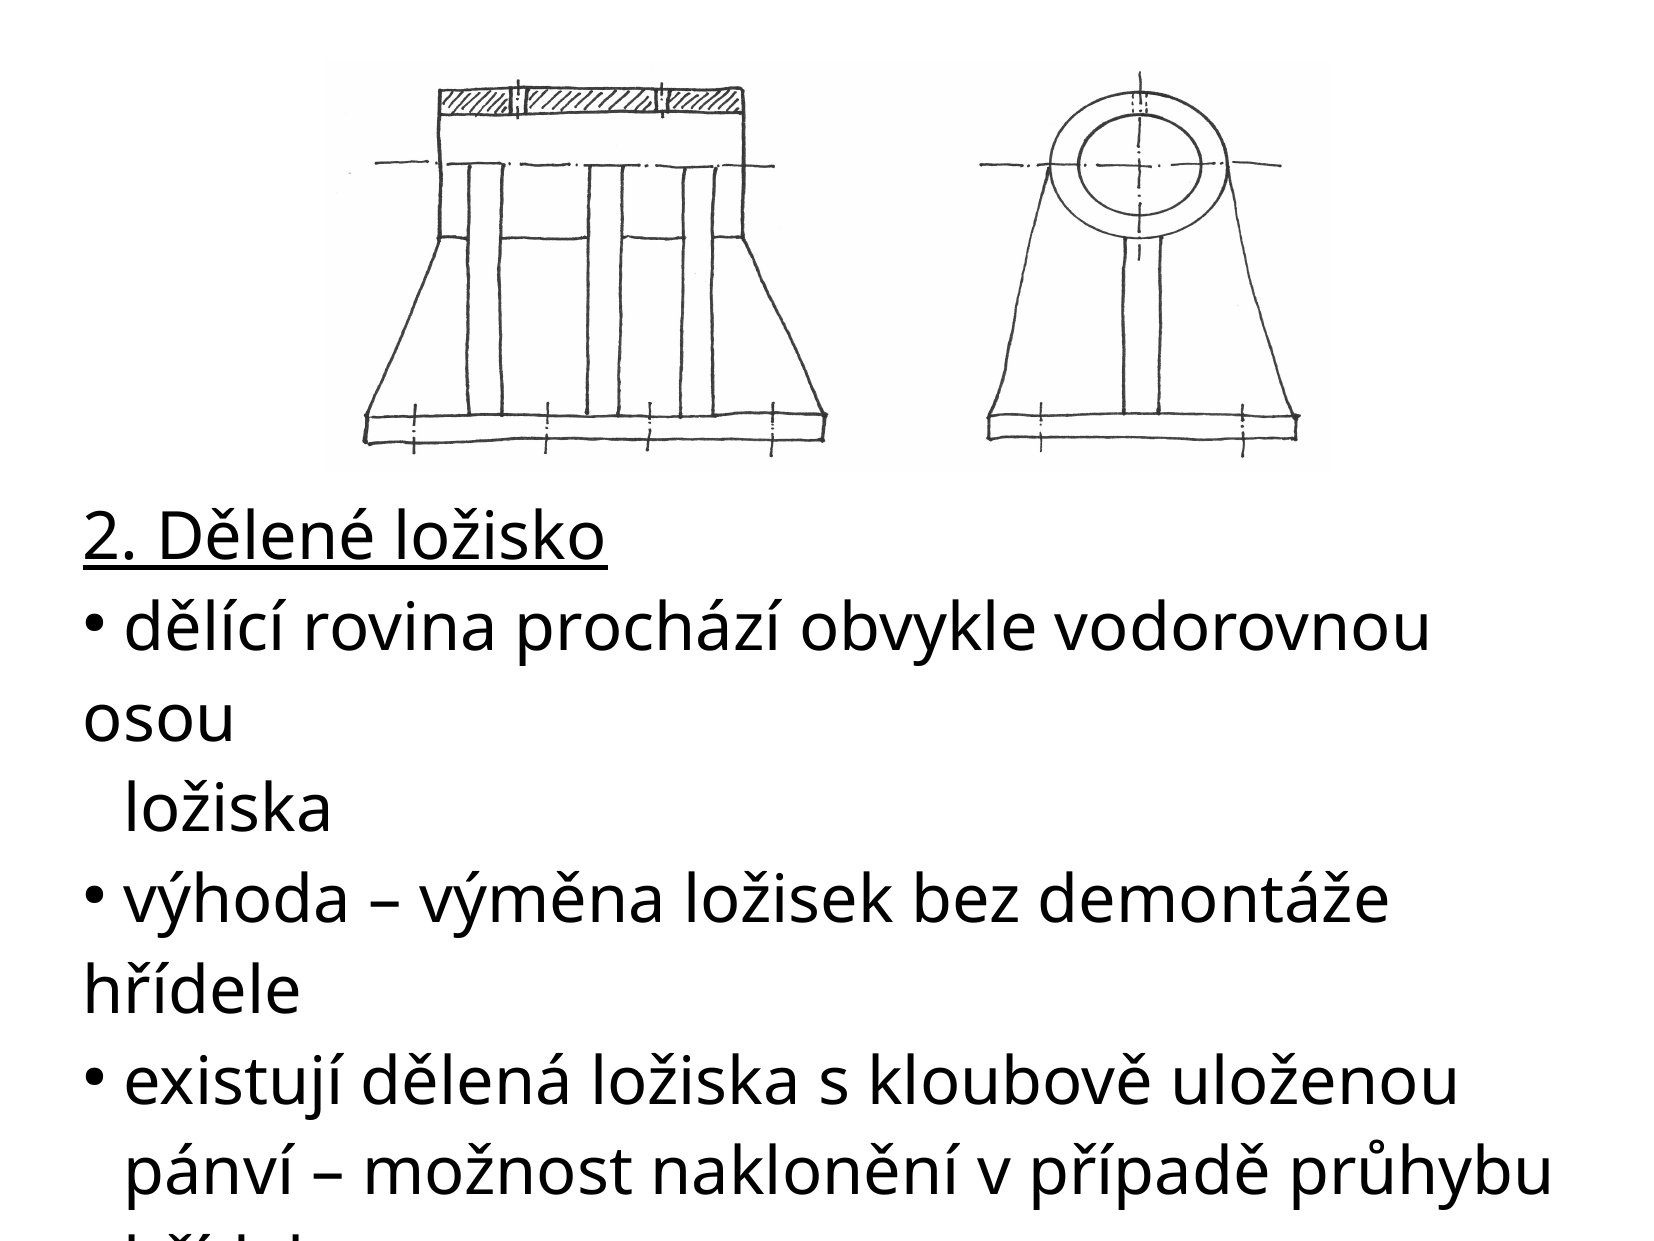

# 2. Dělené ložisko
 dělící rovina prochází obvykle vodorovnou osou
 ložiska
 výhoda – výměna ložisek bez demontáže hřídele
 existují dělená ložiska s kloubově uloženou
 pánví – možnost naklonění v případě průhybu
 hřídele